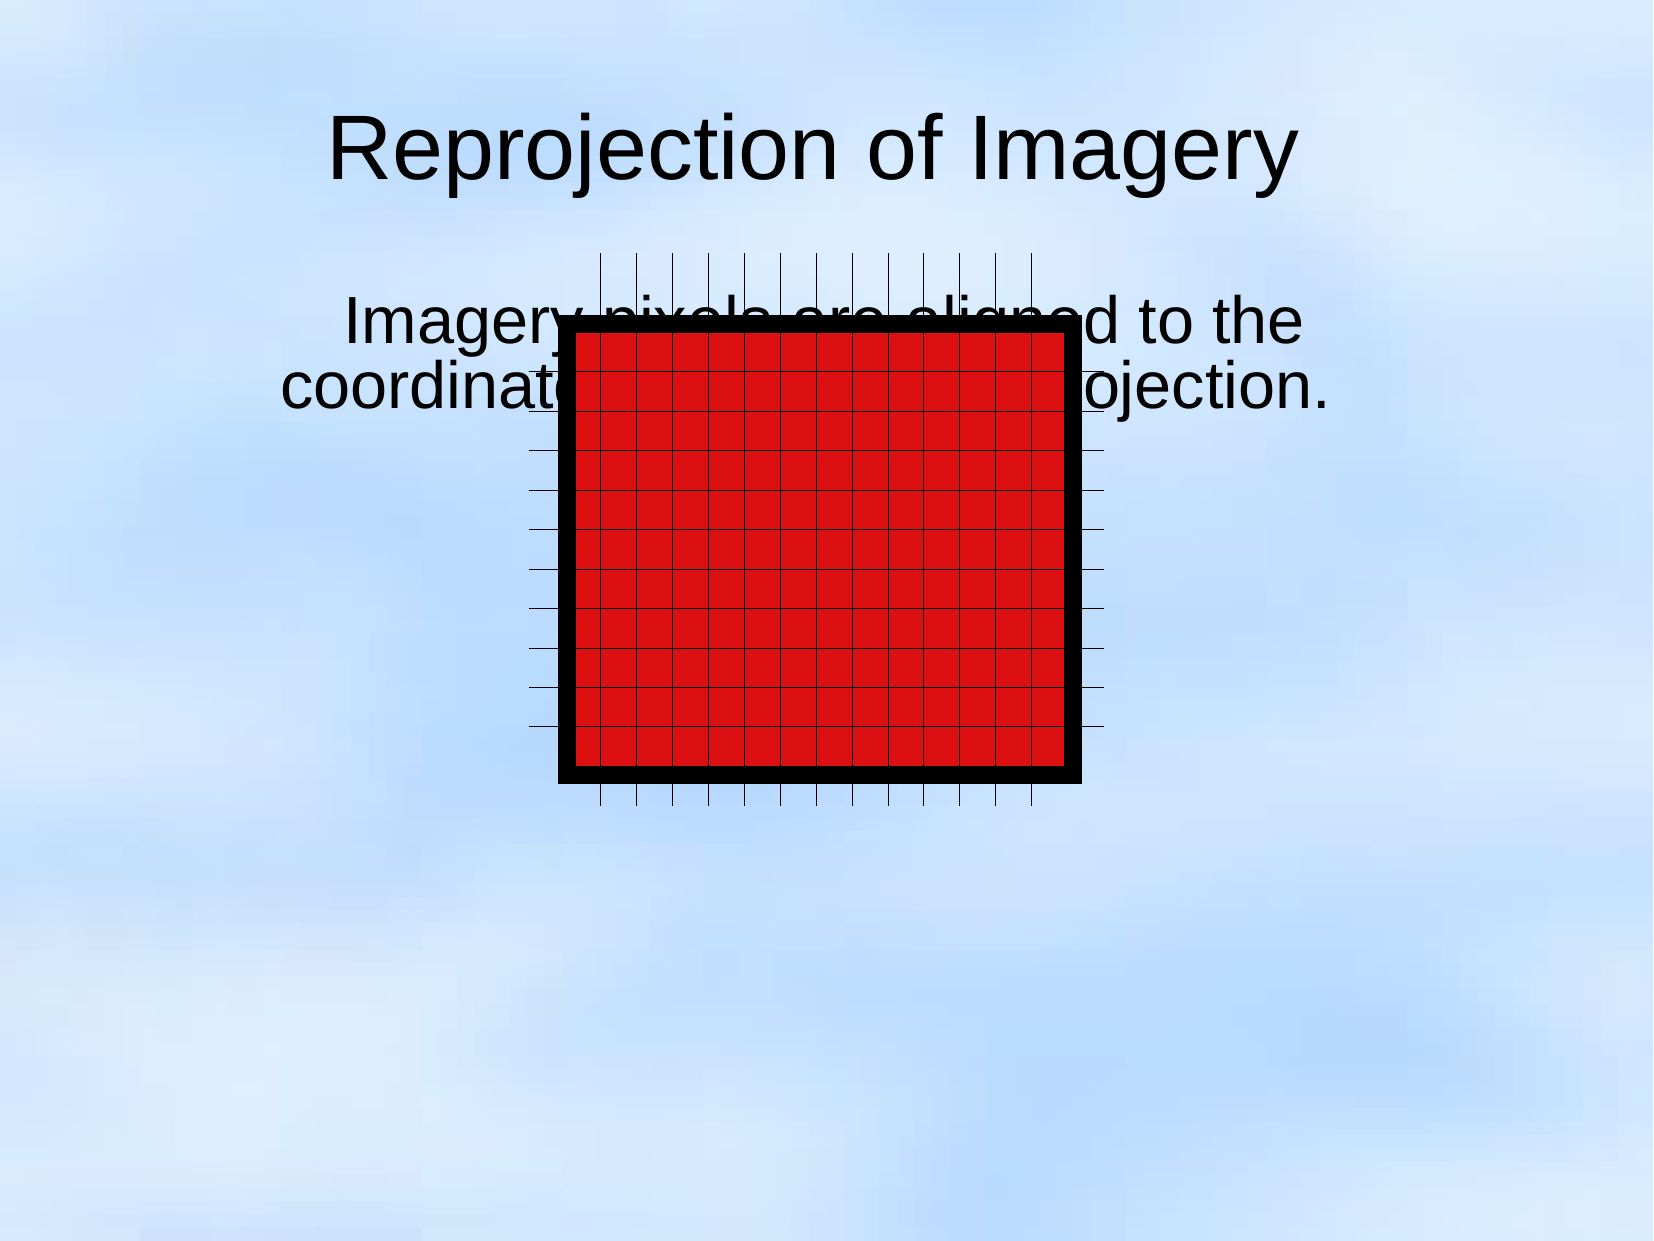

# Reprojection of Imagery
Imagery pixels are aligned to the coordinate system of the projection.